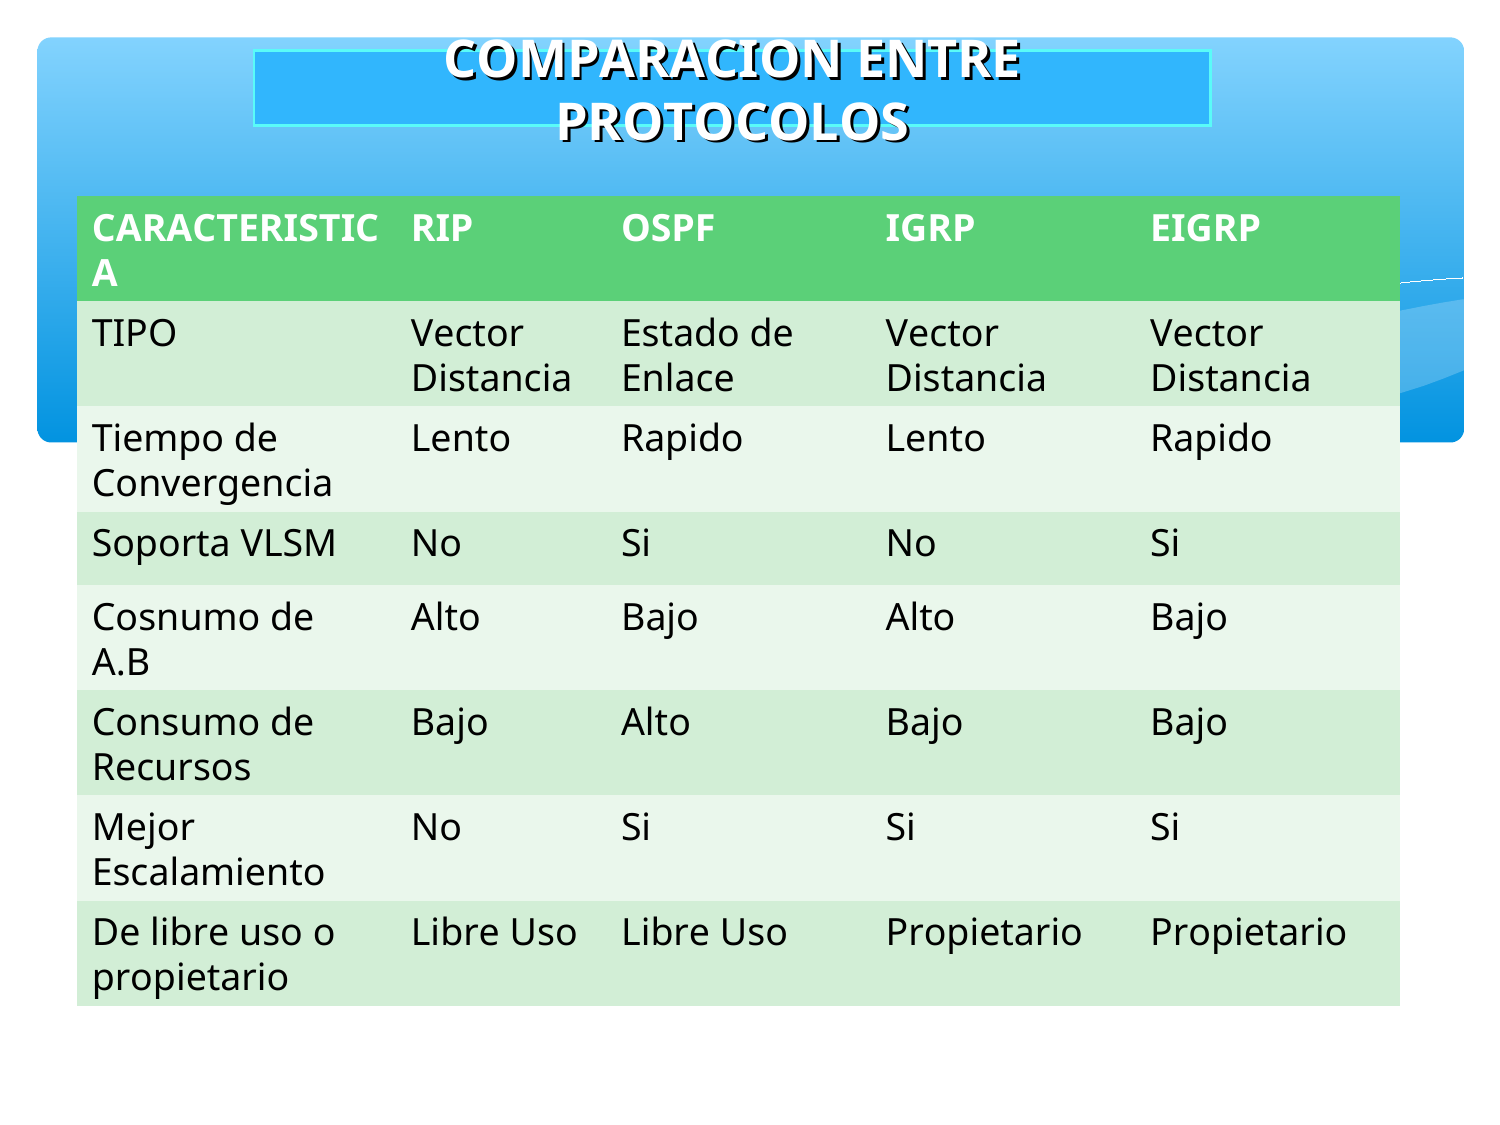

COMPARACION ENTRE PROTOCOLOS
| CARACTERISTICA | RIP | OSPF | IGRP | EIGRP |
| --- | --- | --- | --- | --- |
| TIPO | Vector Distancia | Estado de Enlace | Vector Distancia | Vector Distancia |
| Tiempo de Convergencia | Lento | Rapido | Lento | Rapido |
| Soporta VLSM | No | Si | No | Si |
| Cosnumo de A.B | Alto | Bajo | Alto | Bajo |
| Consumo de Recursos | Bajo | Alto | Bajo | Bajo |
| Mejor Escalamiento | No | Si | Si | Si |
| De libre uso o propietario | Libre Uso | Libre Uso | Propietario | Propietario |